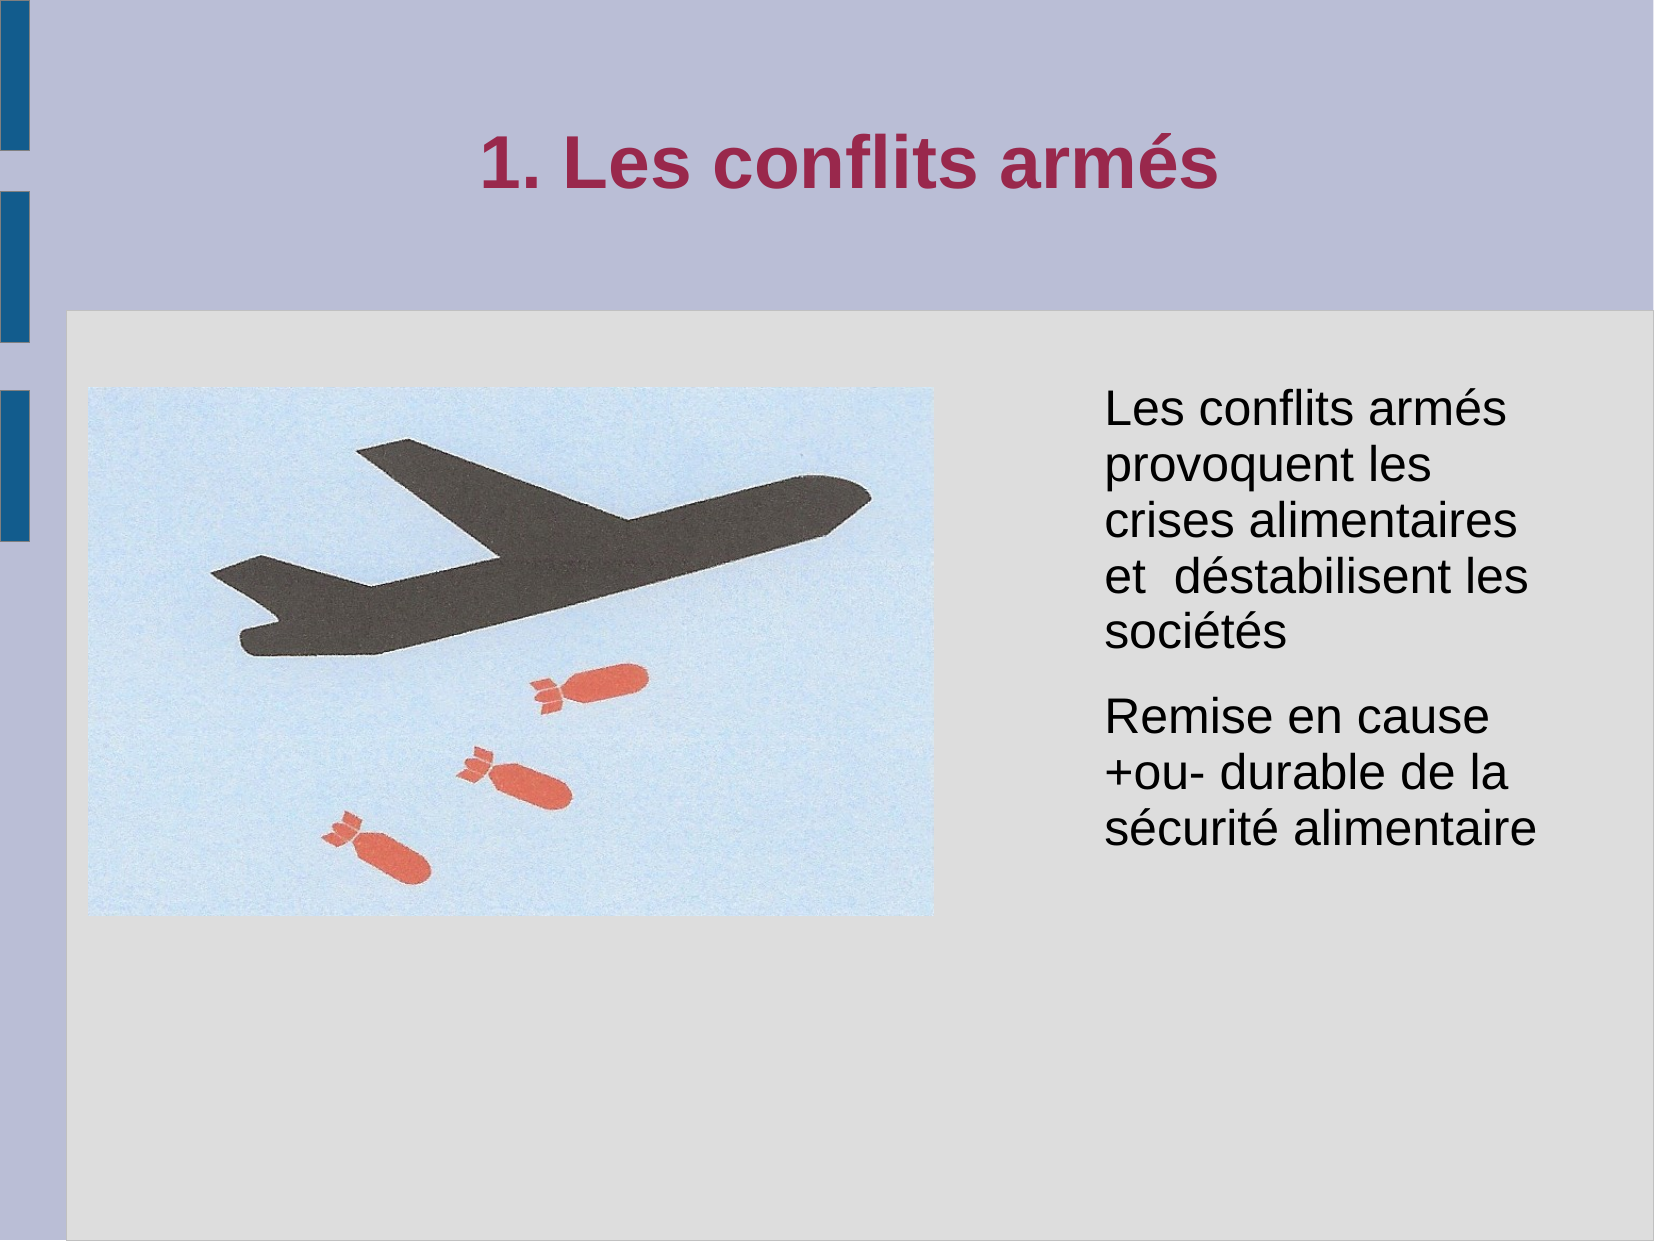

# 1. Les conflits armés
Les conflits armés provoquent les crises alimentaires et déstabilisent les sociétés
Remise en cause +ou- durable de la sécurité alimentaire